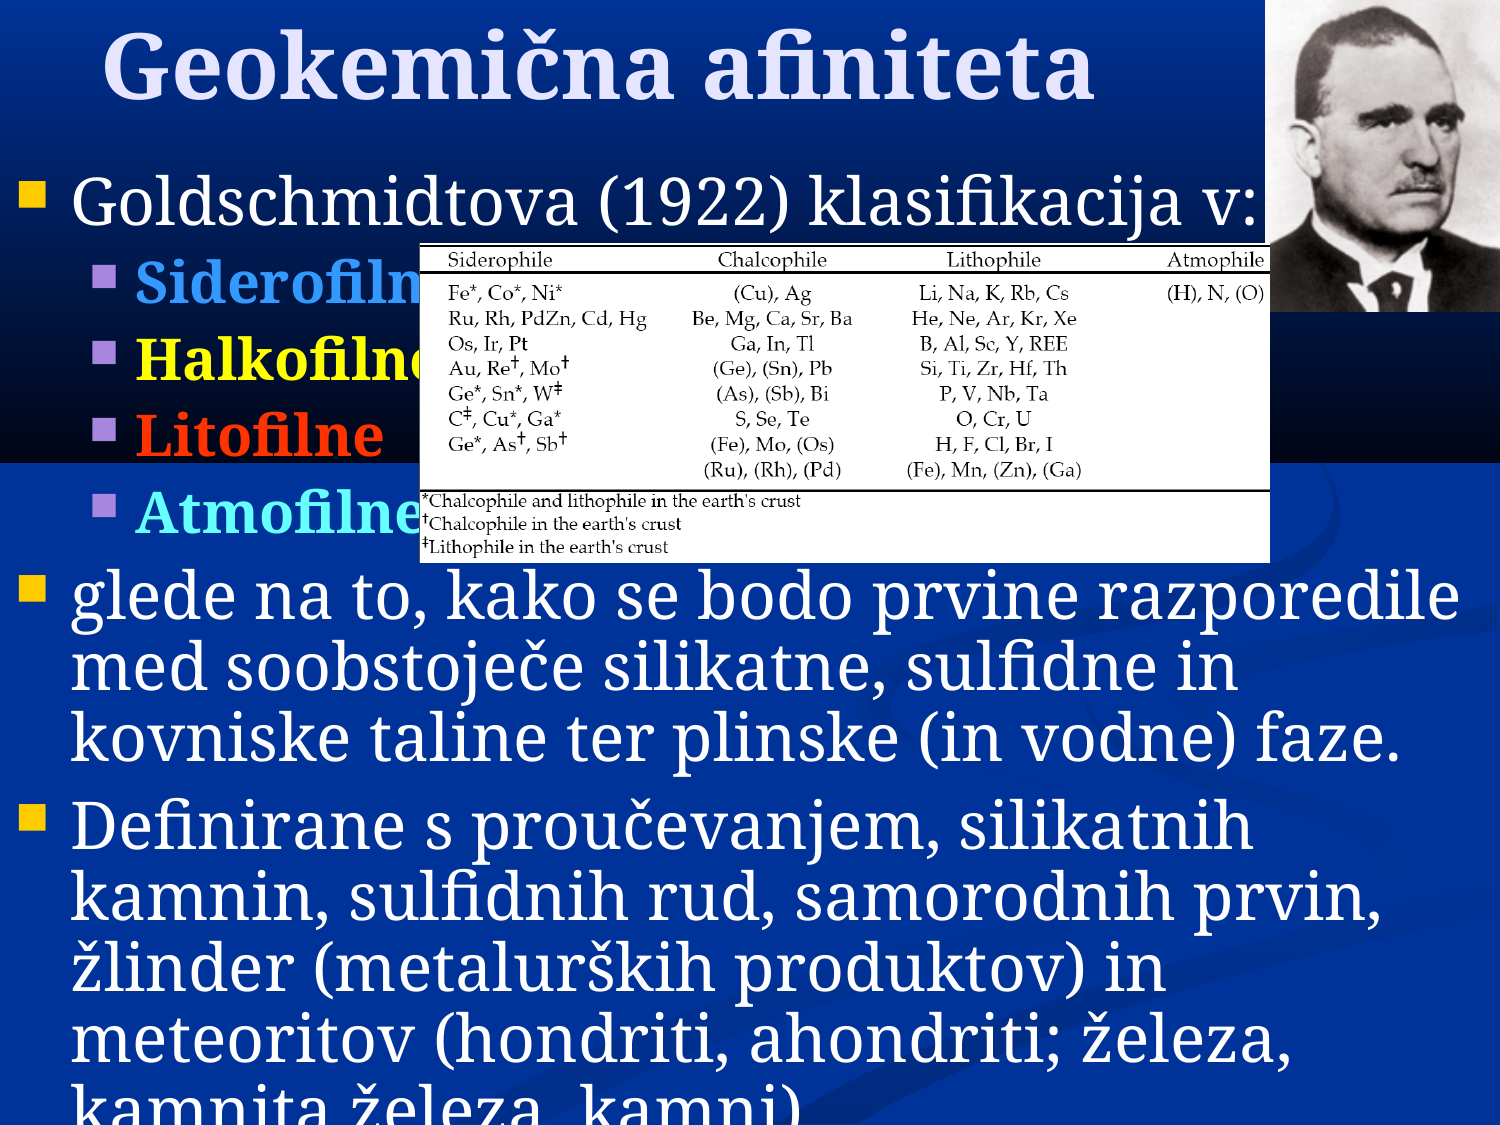

# Geokemična afiniteta
Goldschmidtova (1922) klasifikacija v:
Siderofilne
Halkofilne
Litofilne
Atmofilne
glede na to, kako se bodo prvine razporedile med soobstoječe silikatne, sulfidne in kovniske taline ter plinske (in vodne) faze.
Definirane s proučevanjem, silikatnih kamnin, sulfidnih rud, samorodnih prvin, žlinder (metalurških produktov) in meteoritov (hondriti, ahondriti; železa, kamnita železa, kamni).